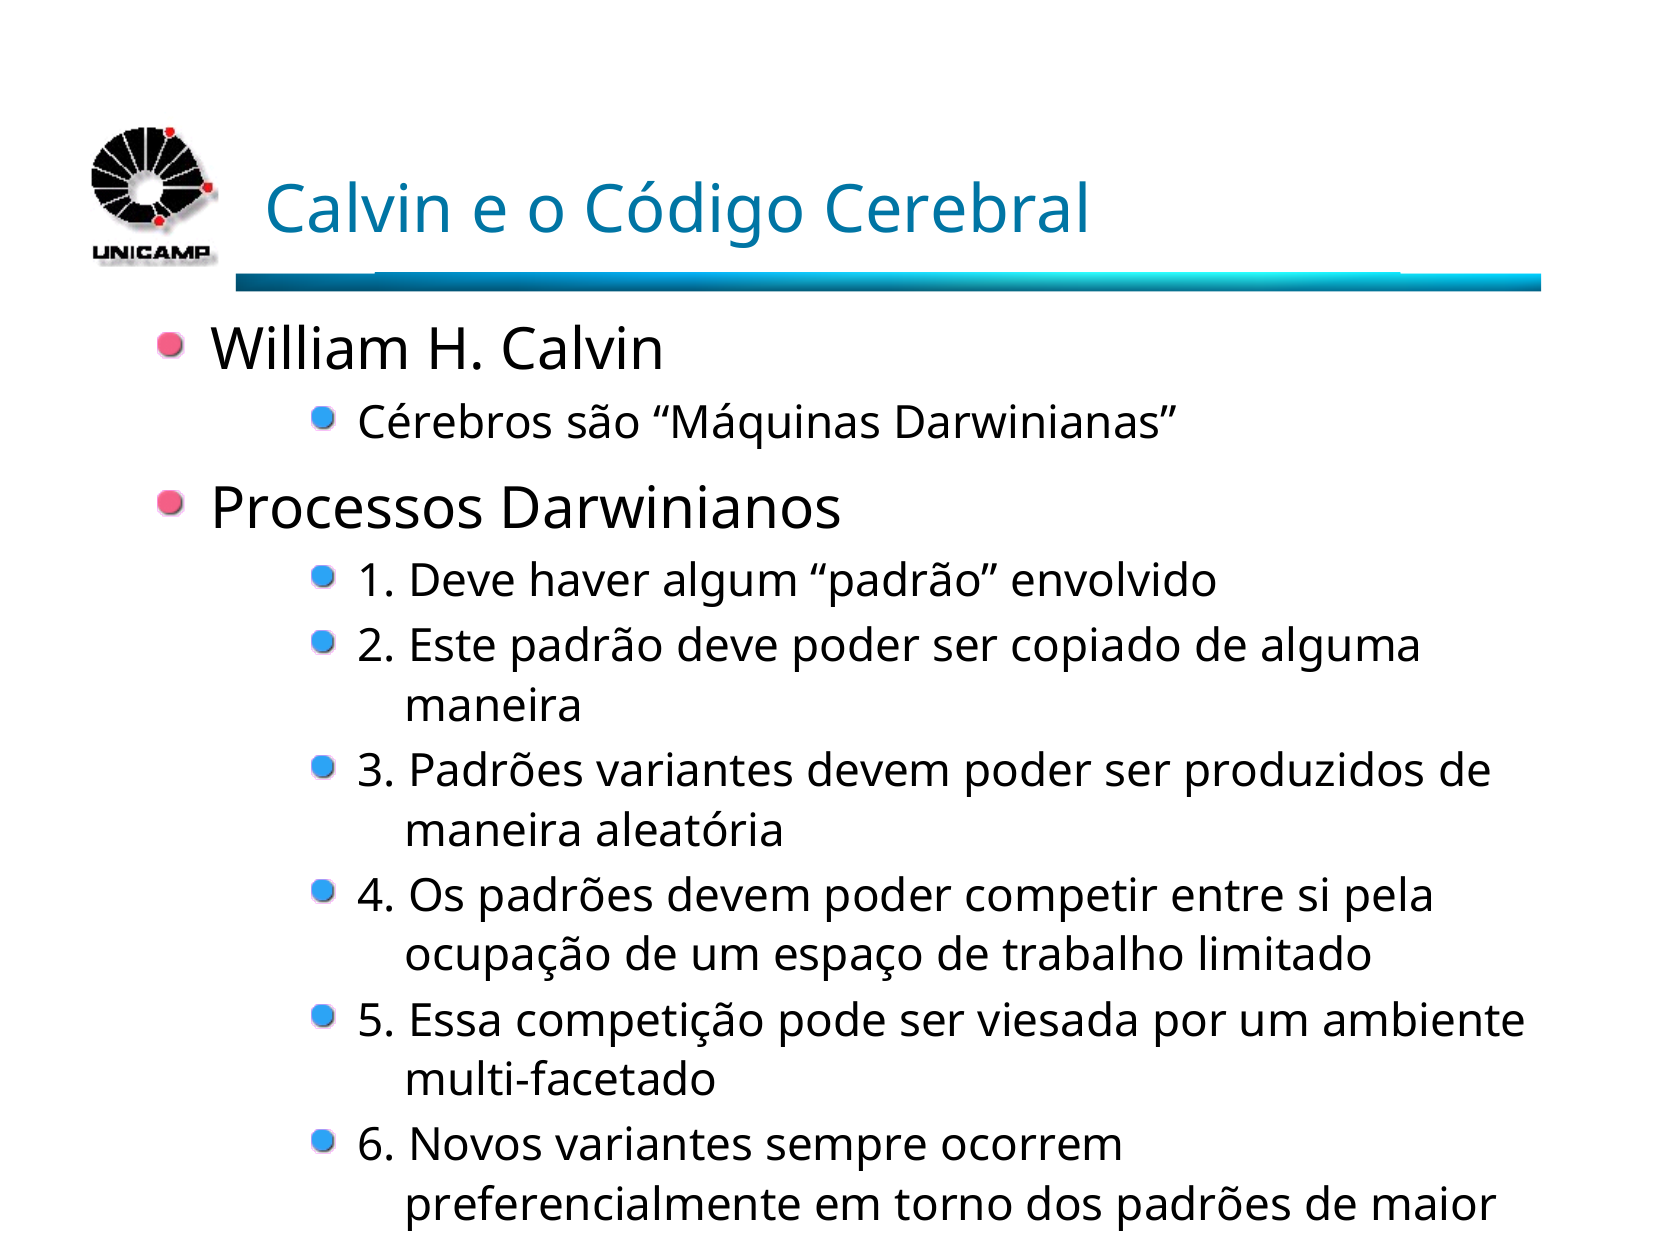

# Calvin e o Código Cerebral
William H. Calvin
Cérebros são “Máquinas Darwinianas”
Processos Darwinianos
1. Deve haver algum “padrão” envolvido
2. Este padrão deve poder ser copiado de alguma maneira
3. Padrões variantes devem poder ser produzidos de maneira aleatória
4. Os padrões devem poder competir entre si pela ocupação de um espaço de trabalho limitado
5. Essa competição pode ser viesada por um ambiente multi-facetado
6. Novos variantes sempre ocorrem preferencialmente em torno dos padrões de maior sucesso.